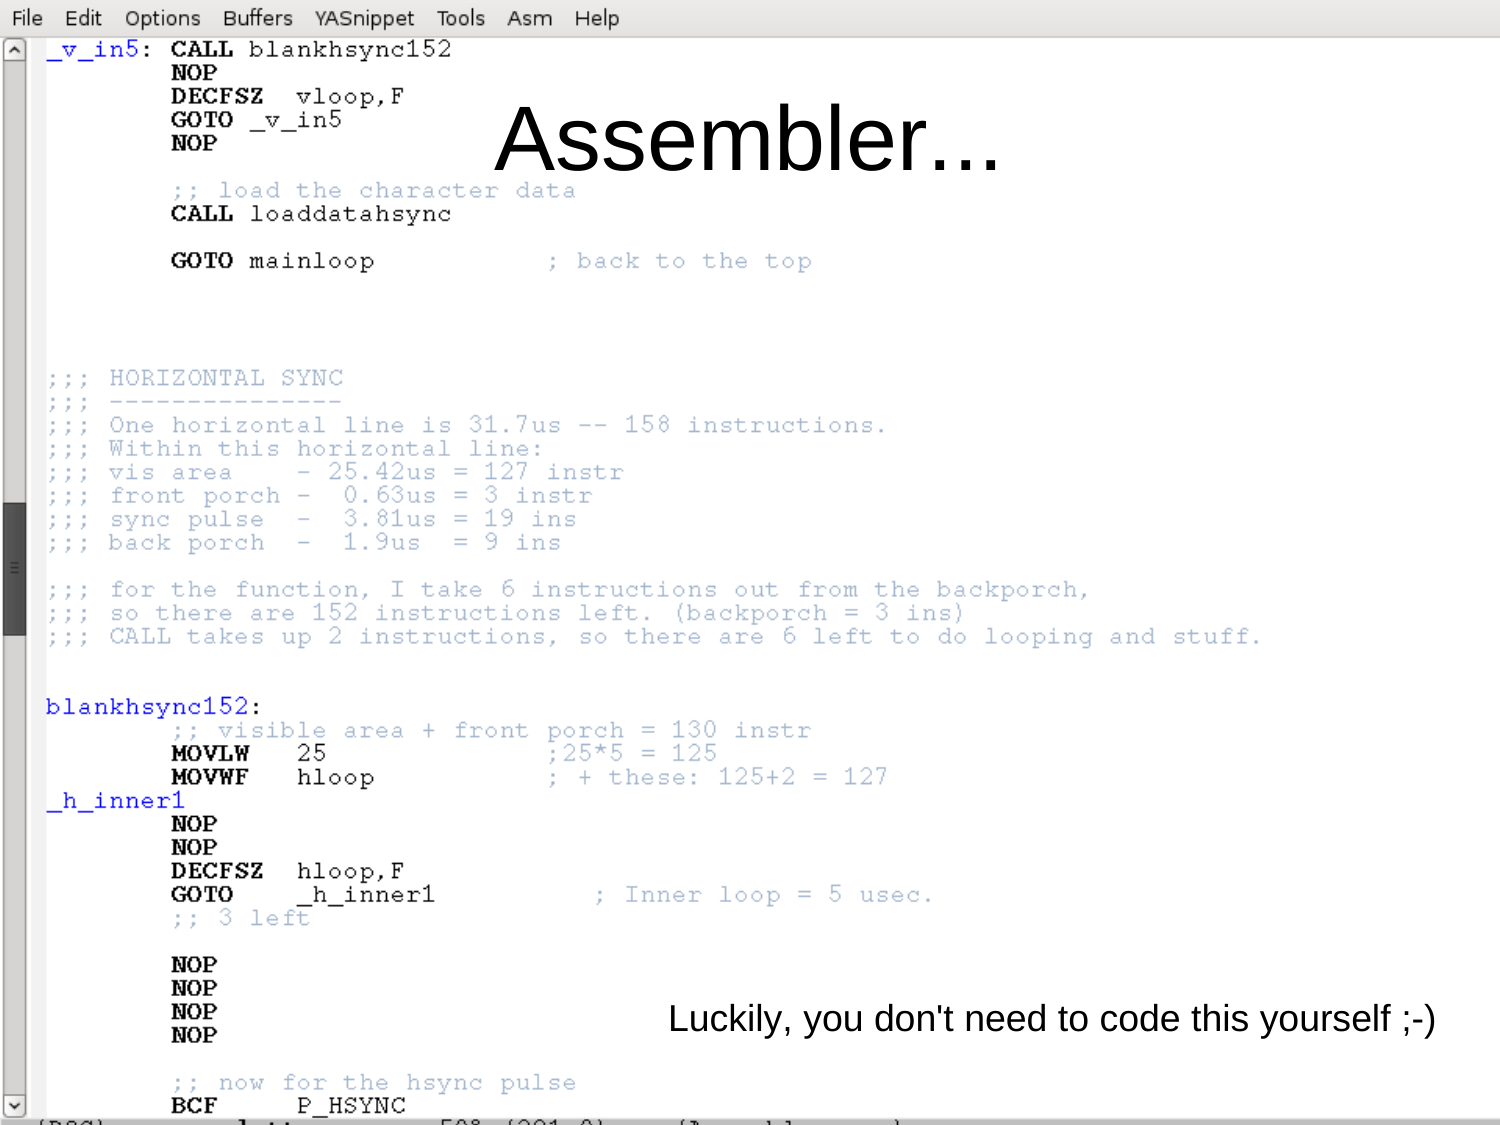

# Assembler...
Luckily, you don't need to code this yourself ;-)